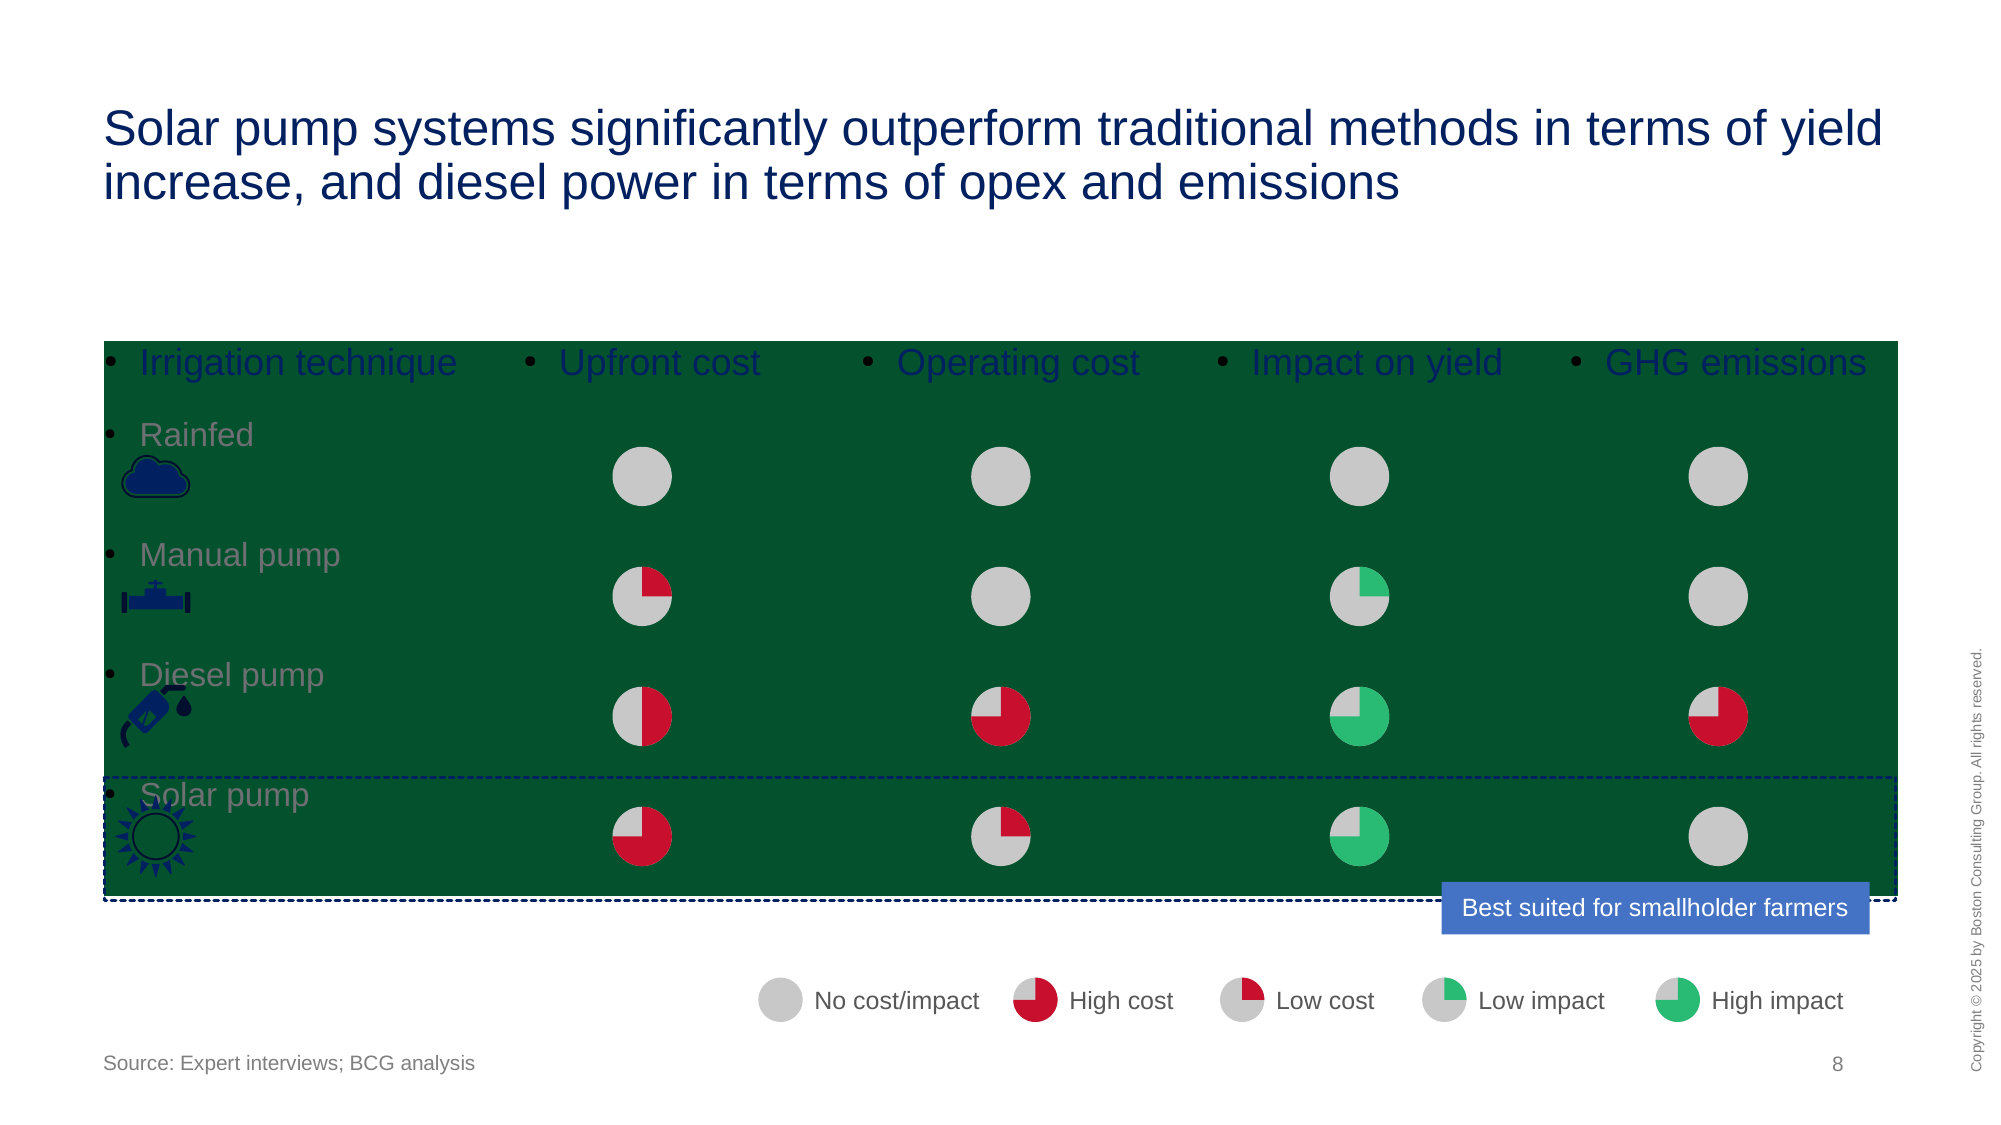

# Solar pump systems significantly outperform traditional methods in terms of yield increase, and diesel power in terms of opex and emissions
| Irrigation technique | Upfront cost | Operating cost | Impact on yield | GHG emissions |
| --- | --- | --- | --- | --- |
| Rainfed | | | | |
| Manual pump | | | | |
| Diesel pump | | | | |
| Solar pump | | | | |
Best suited for smallholder farmers
No cost/impact
High cost
Low cost
Low impact
High impact
Source: Expert interviews; BCG analysis